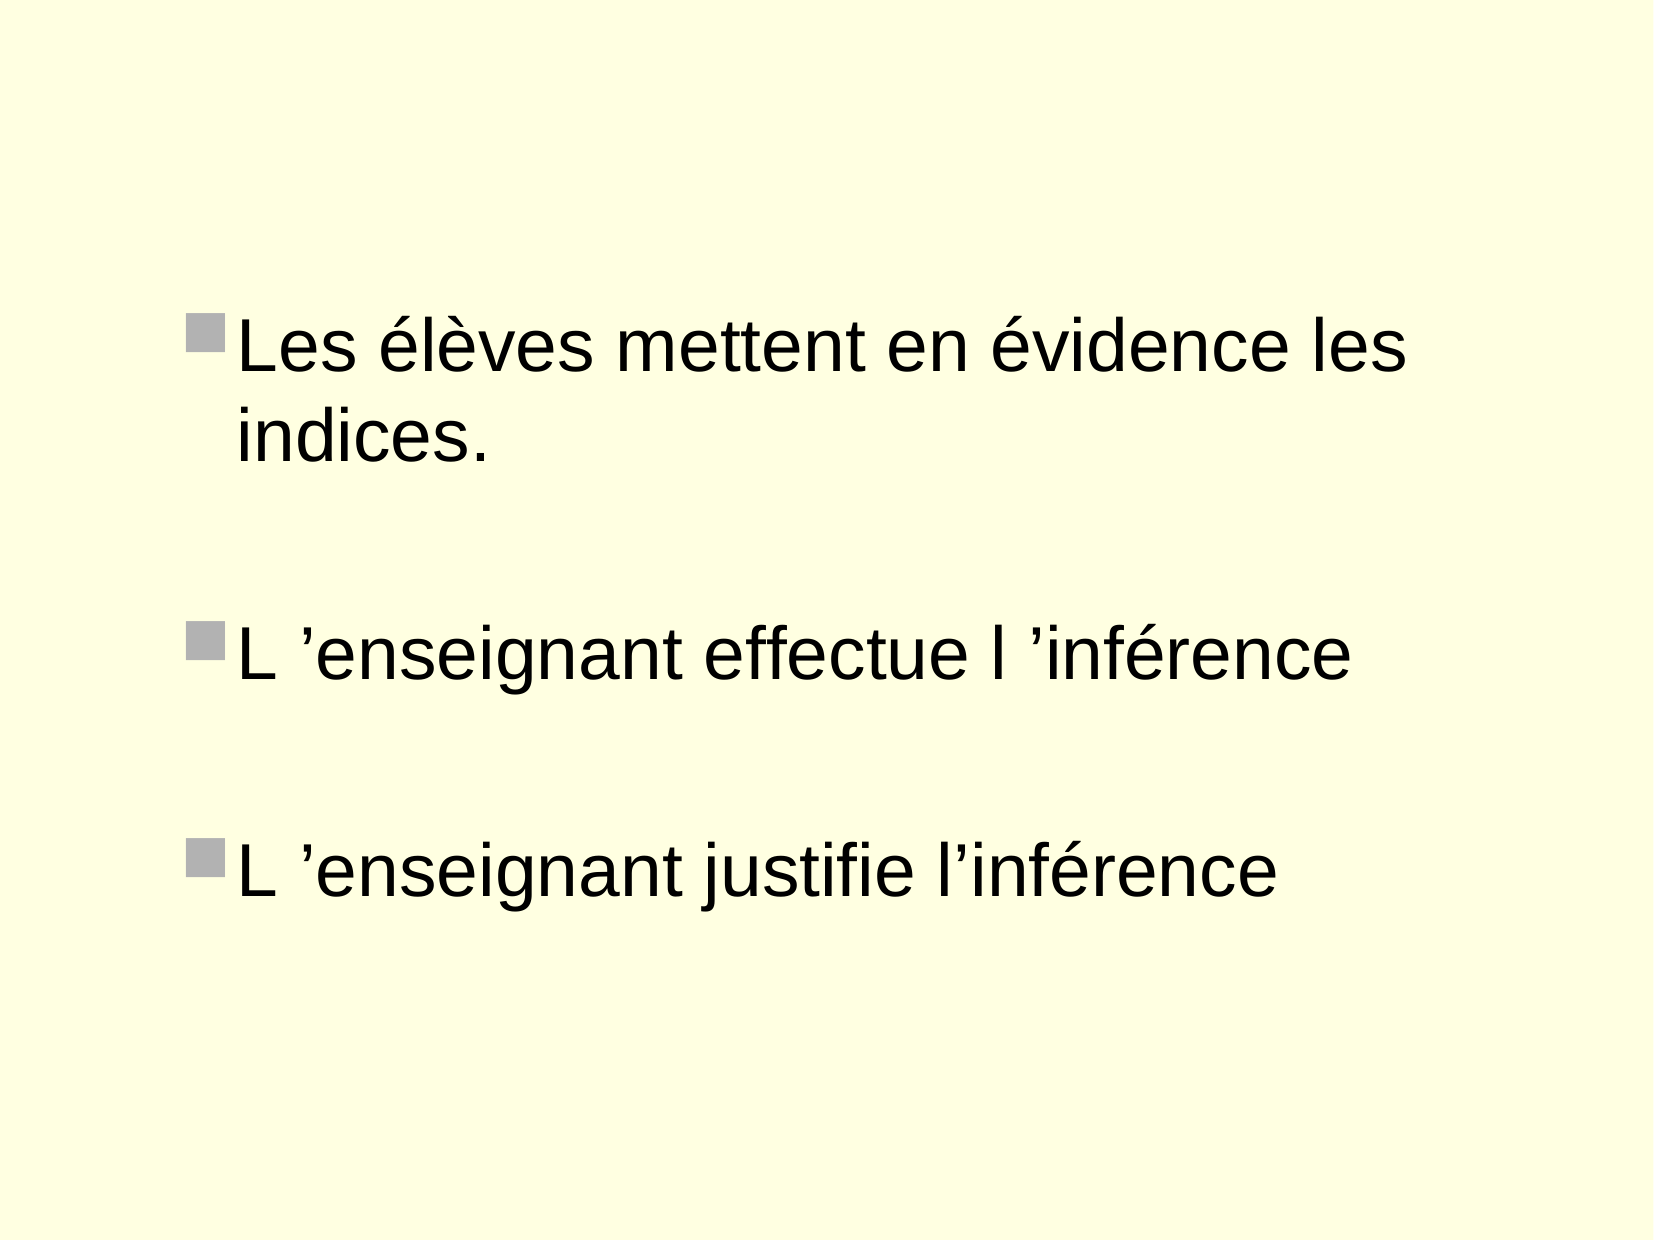

#
Les élèves mettent en évidence les indices.
L ’enseignant effectue l ’inférence
L ’enseignant justifie l’inférence